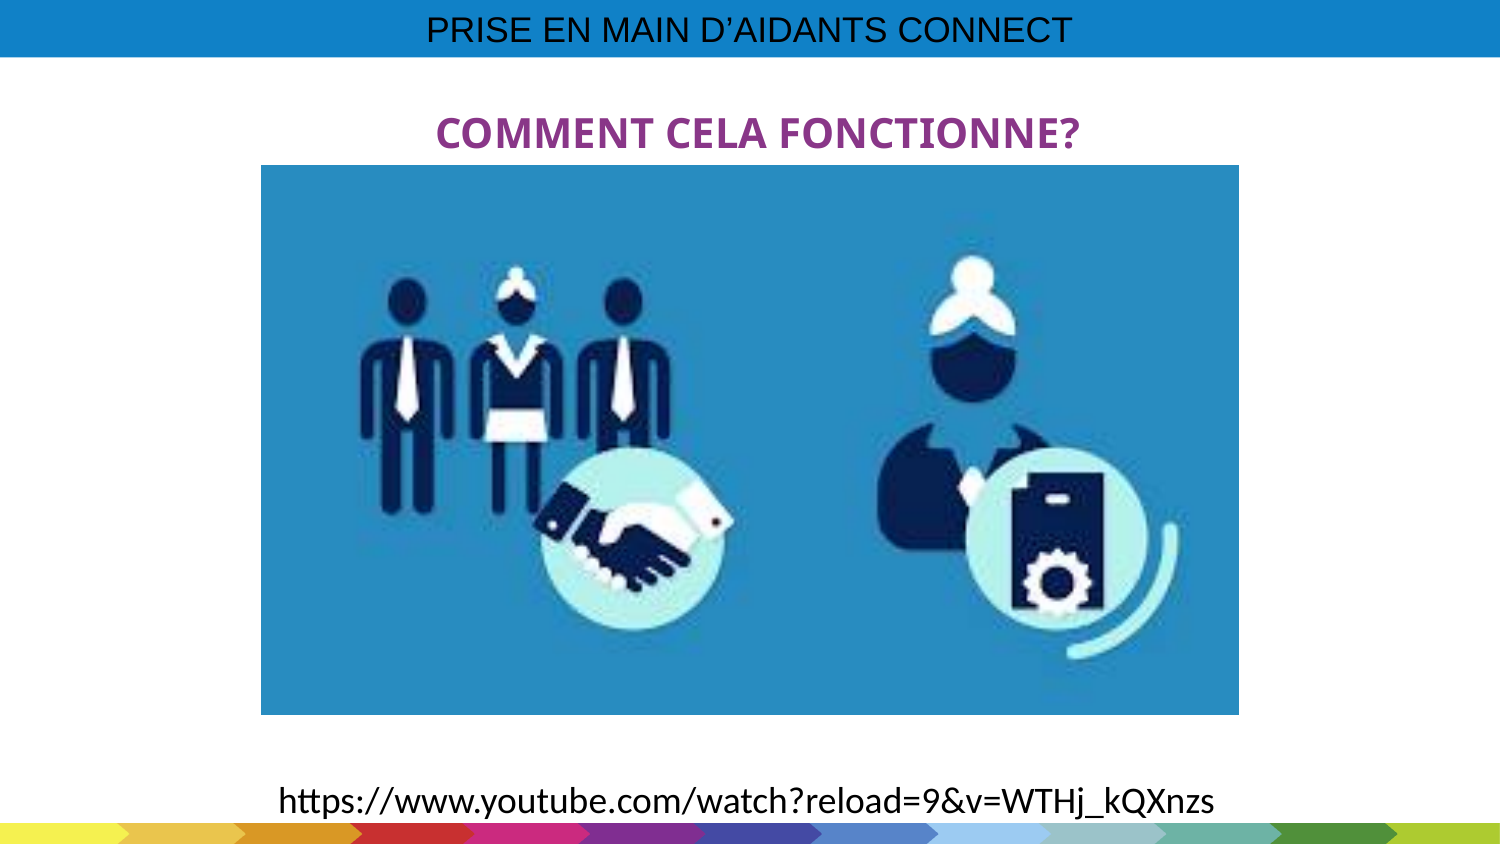

# PRISE EN MAIN D’AIDANTS CONNECT
COMMENT CELA FONCTIONNE?
https://www.youtube.com/watch?reload=9&v=WTHj_kQXnzs